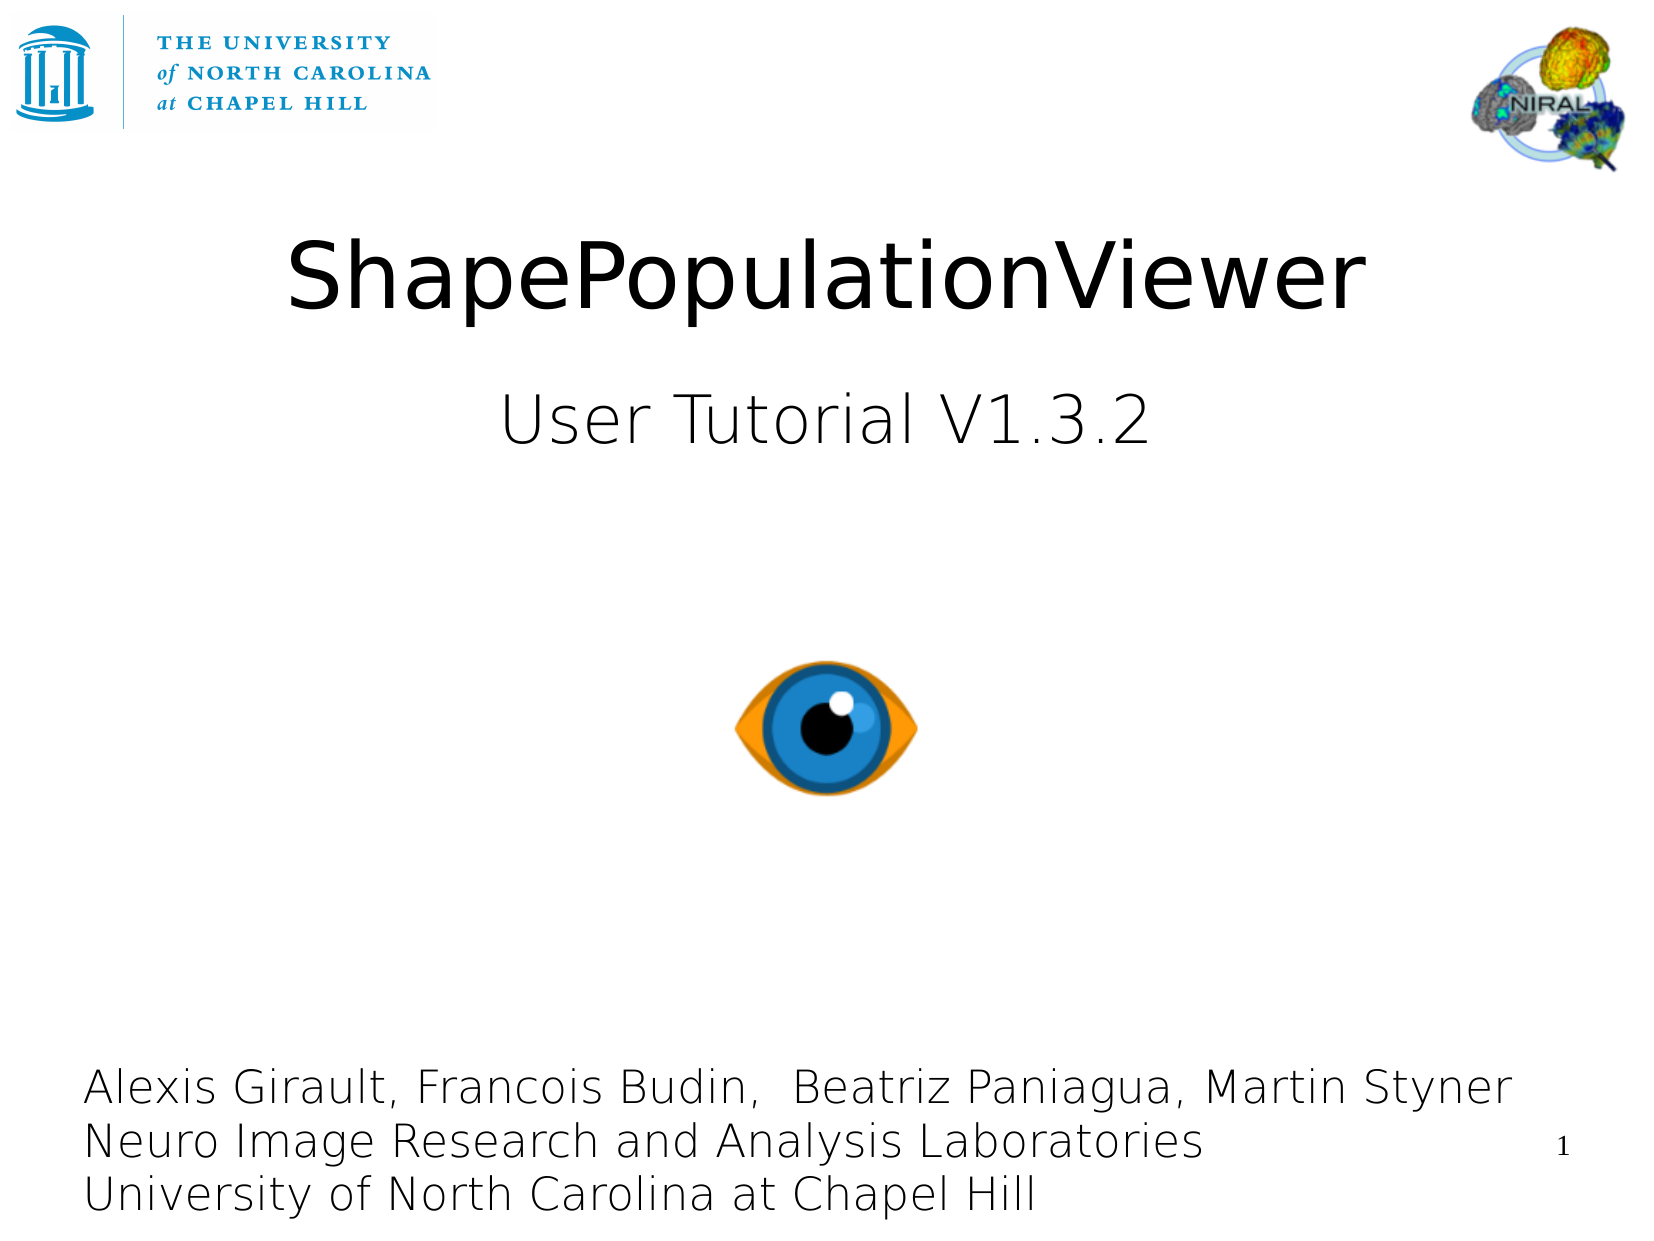

# ShapePopulationViewer
User Tutorial V1.3.2
Alexis Girault, Francois Budin, Beatriz Paniagua, Martin Styner
Neuro Image Research and Analysis Laboratories
University of North Carolina at Chapel Hill
1